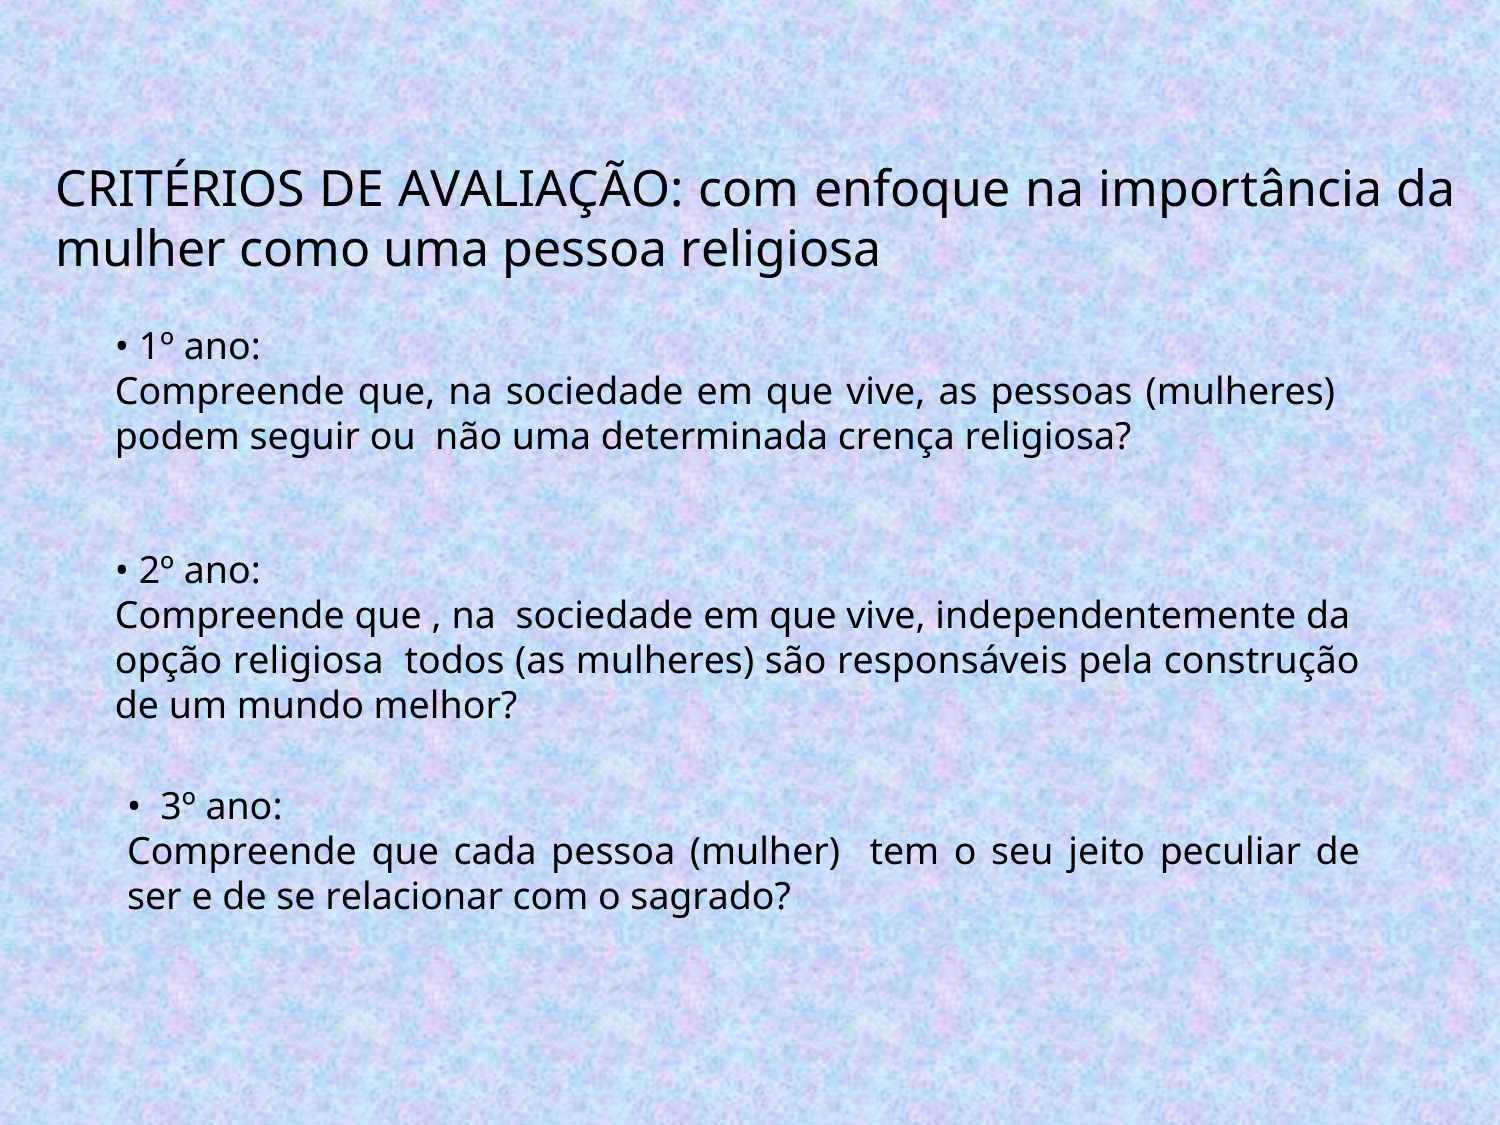

CRITÉRIOS DE AVALIAÇÃO: com enfoque na importância da mulher como uma pessoa religiosa
• 1º ano:
Compreende que, na sociedade em que vive, as pessoas (mulheres) podem seguir ou não uma determinada crença religiosa?
• 2º ano:
Compreende que , na sociedade em que vive, independentemente da opção religiosa todos (as mulheres) são responsáveis pela construção de um mundo melhor?
• 3º ano:
Compreende que cada pessoa (mulher) tem o seu jeito peculiar de ser e de se relacionar com o sagrado?